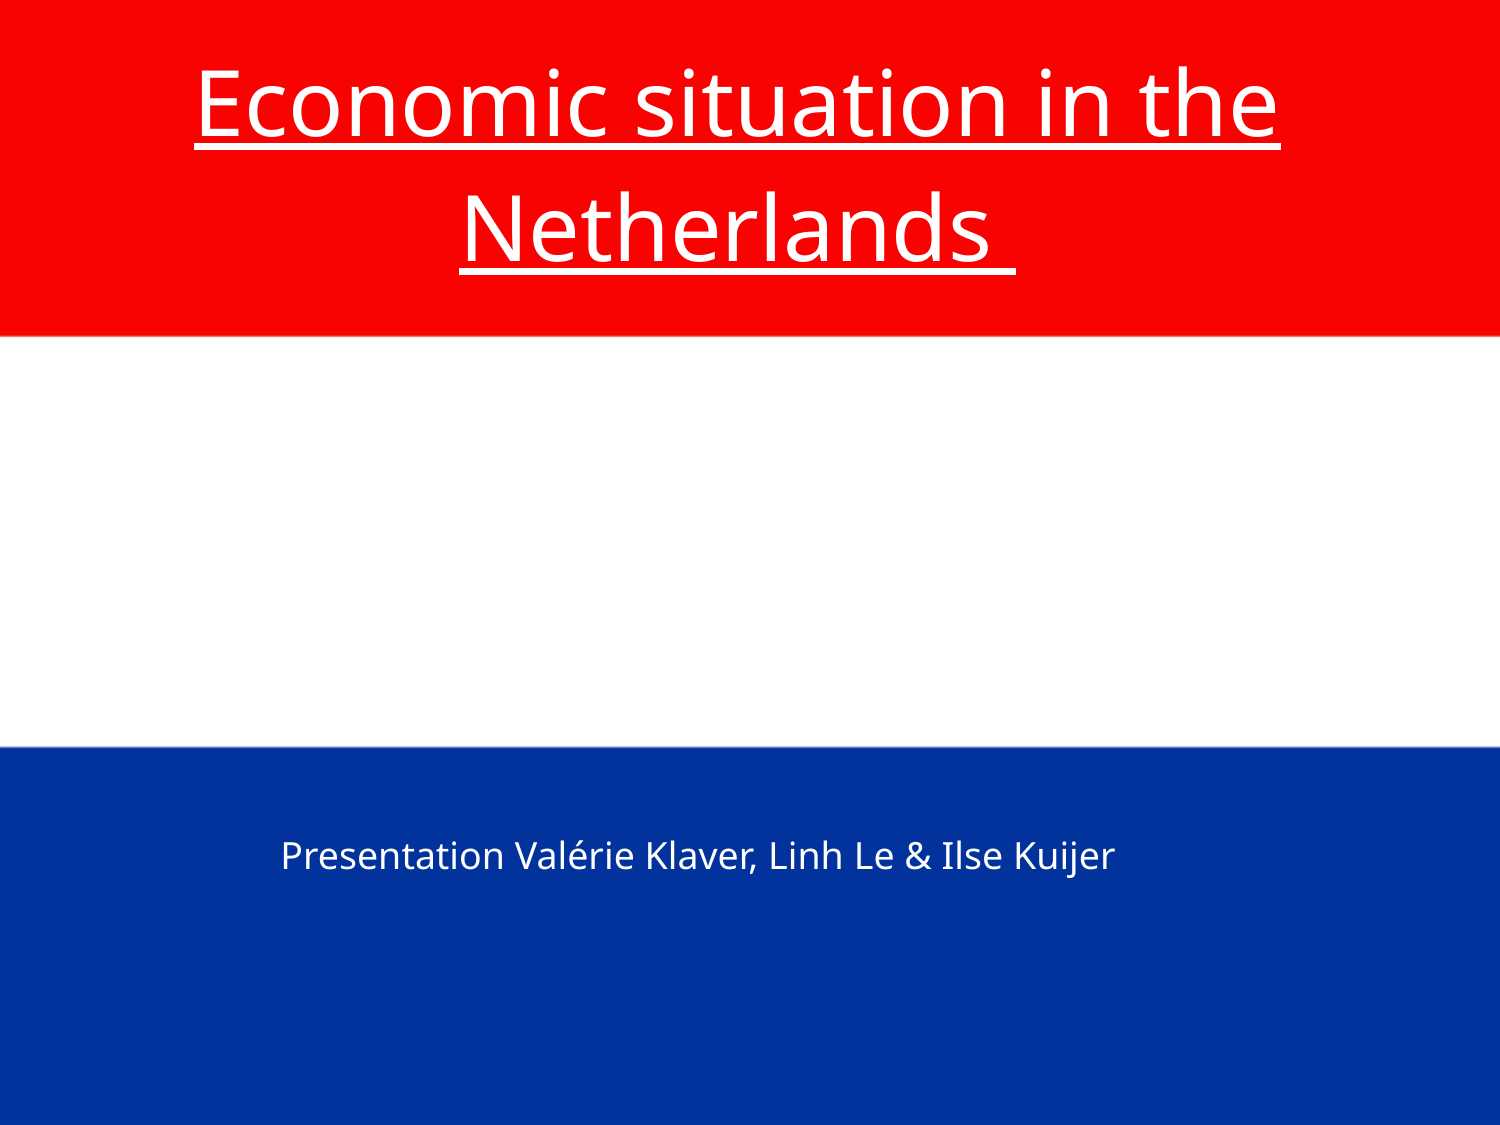

# Economic situation in the Netherlands
Presentation Valérie Klaver, Linh Le & Ilse Kuijer